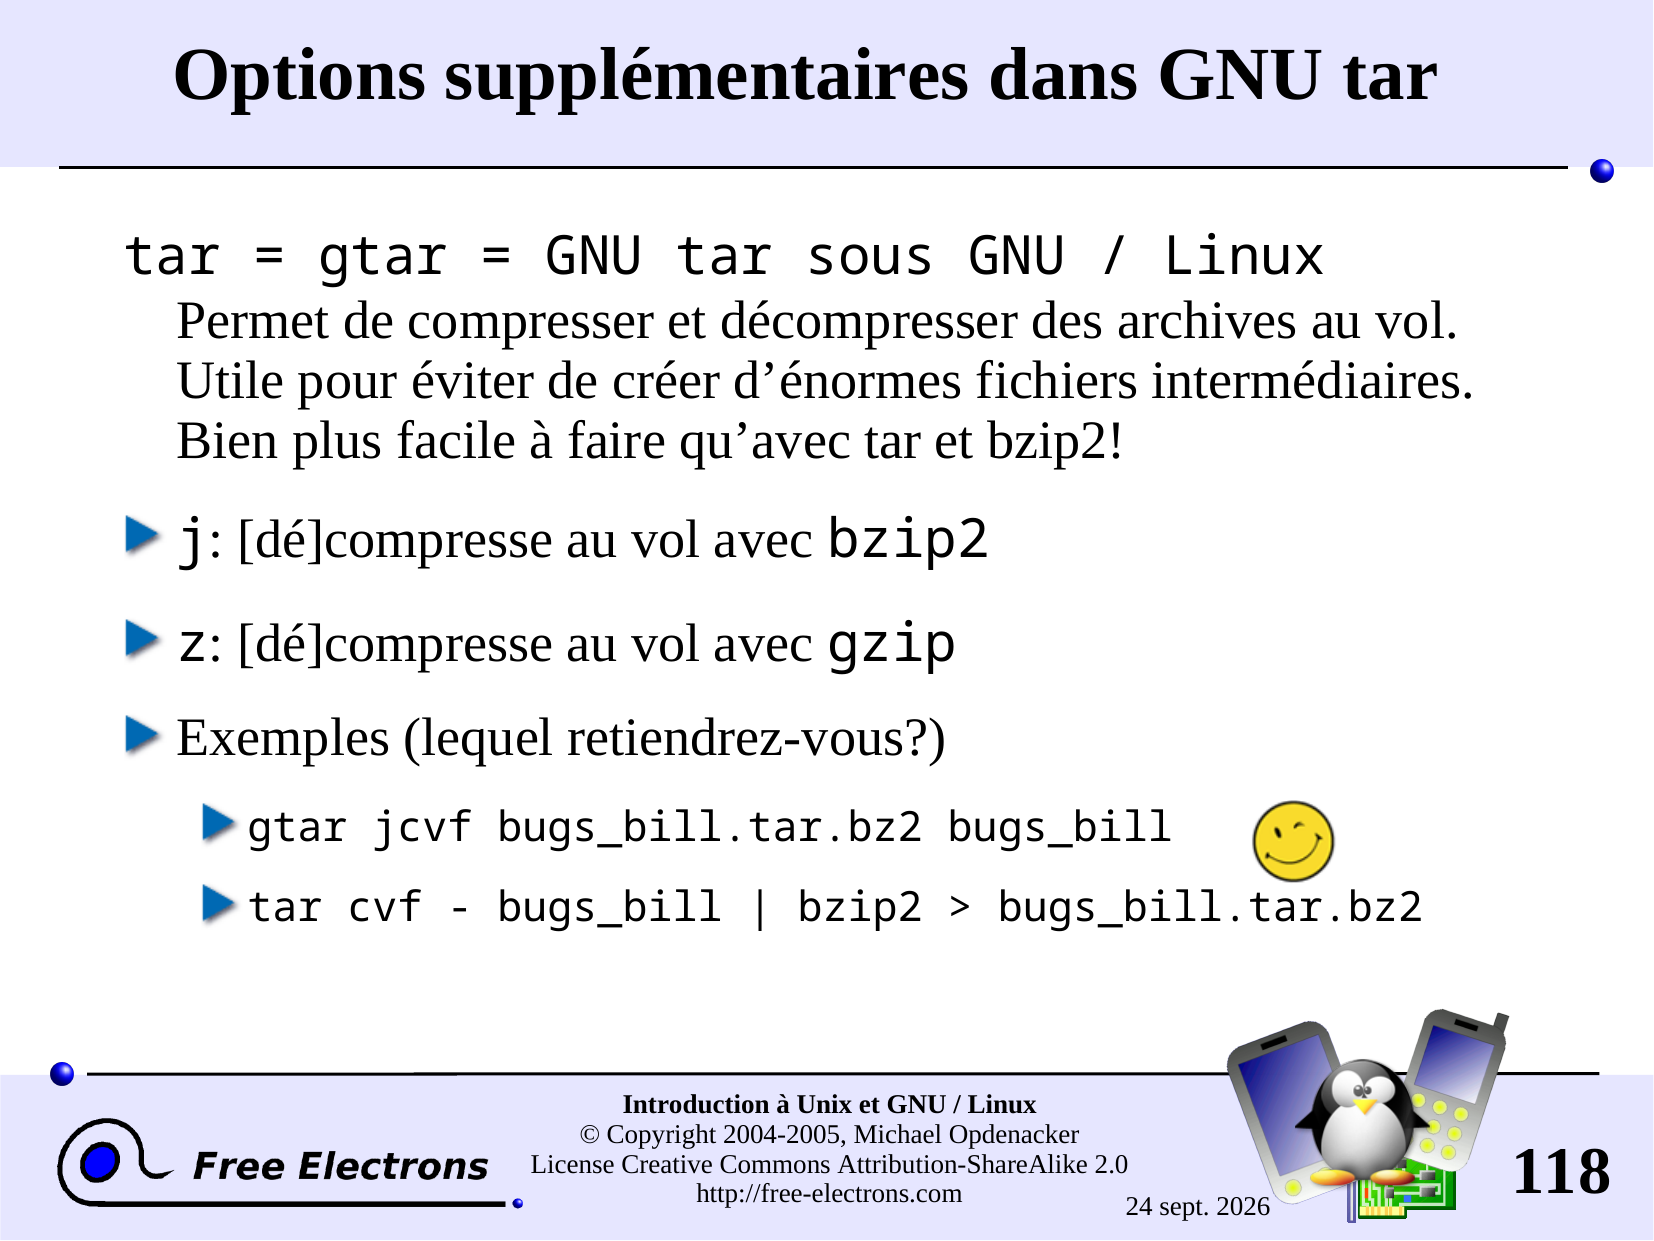

# Options supplémentaires dans GNU tar
tar = gtar = GNU tar sous GNU / Linux
Permet de compresser et décompresser des archives au vol. Utile pour éviter de créer d’énormes fichiers intermédiaires. Bien plus facile à faire qu’avec tar et bzip2!
j: [dé]compresse au vol avec bzip2
z: [dé]compresse au vol avec gzip
Exemples (lequel retiendrez-vous?)
gtar jcvf bugs_bill.tar.bz2 bugs_bill
tar cvf - bugs_bill | bzip2 > bugs_bill.tar.bz2